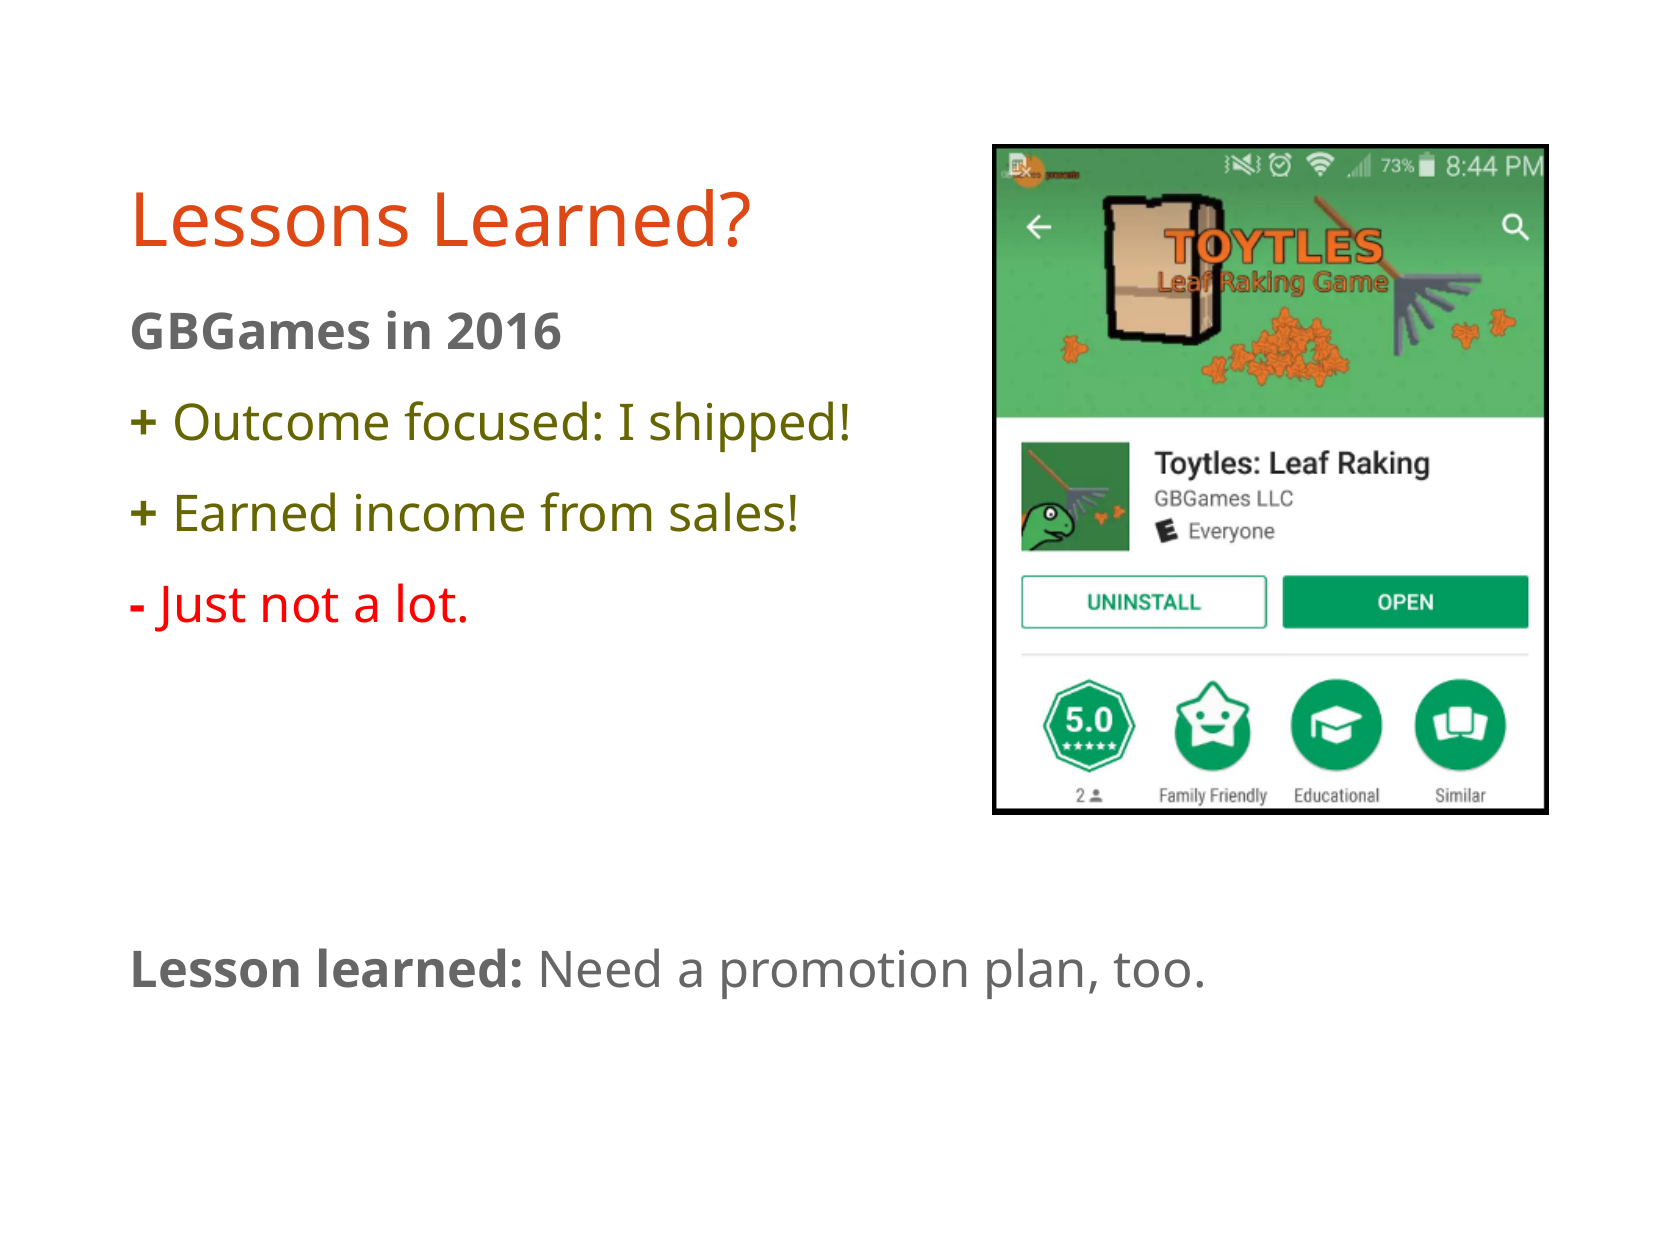

# Lessons Learned?
GBGames in 2016
+ Outcome focused: I shipped!
+ Earned income from sales!
- Just not a lot.
Lesson learned: Need a promotion plan, too.